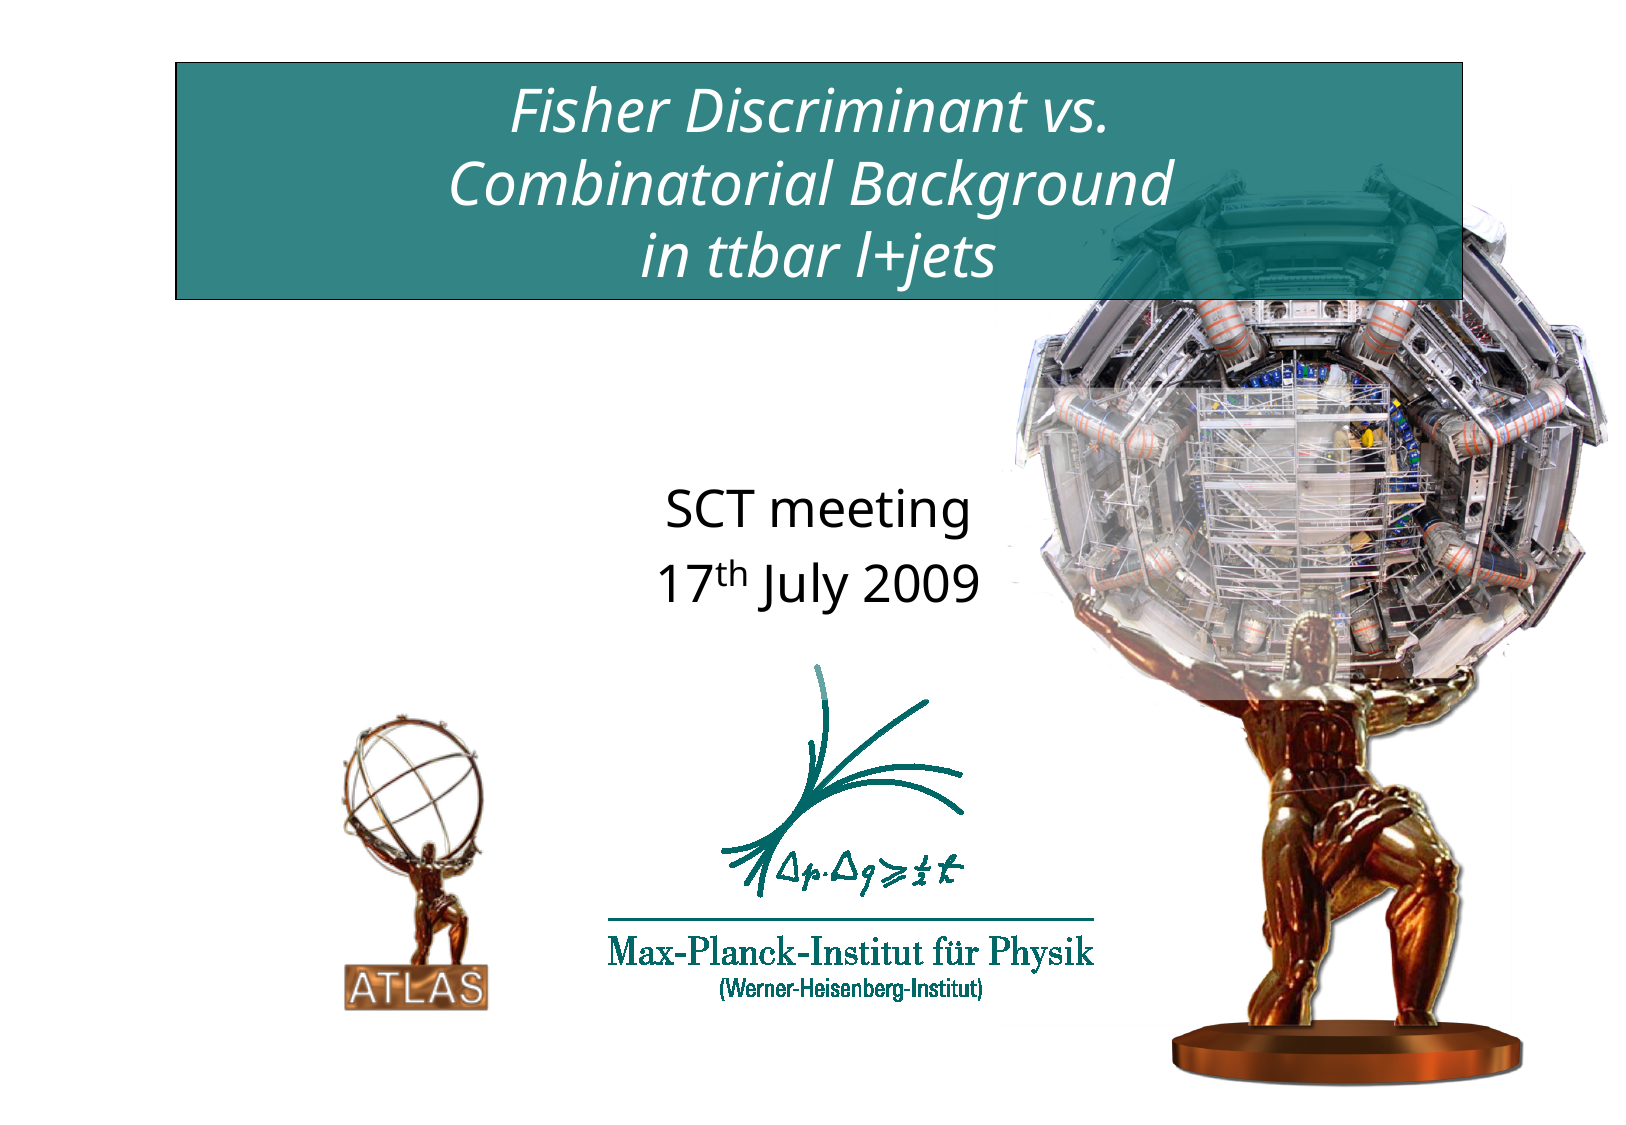

# Fisher Discriminant vs. Combinatorial Background in ttbar l+jets
SCT meeting
17th July 2009